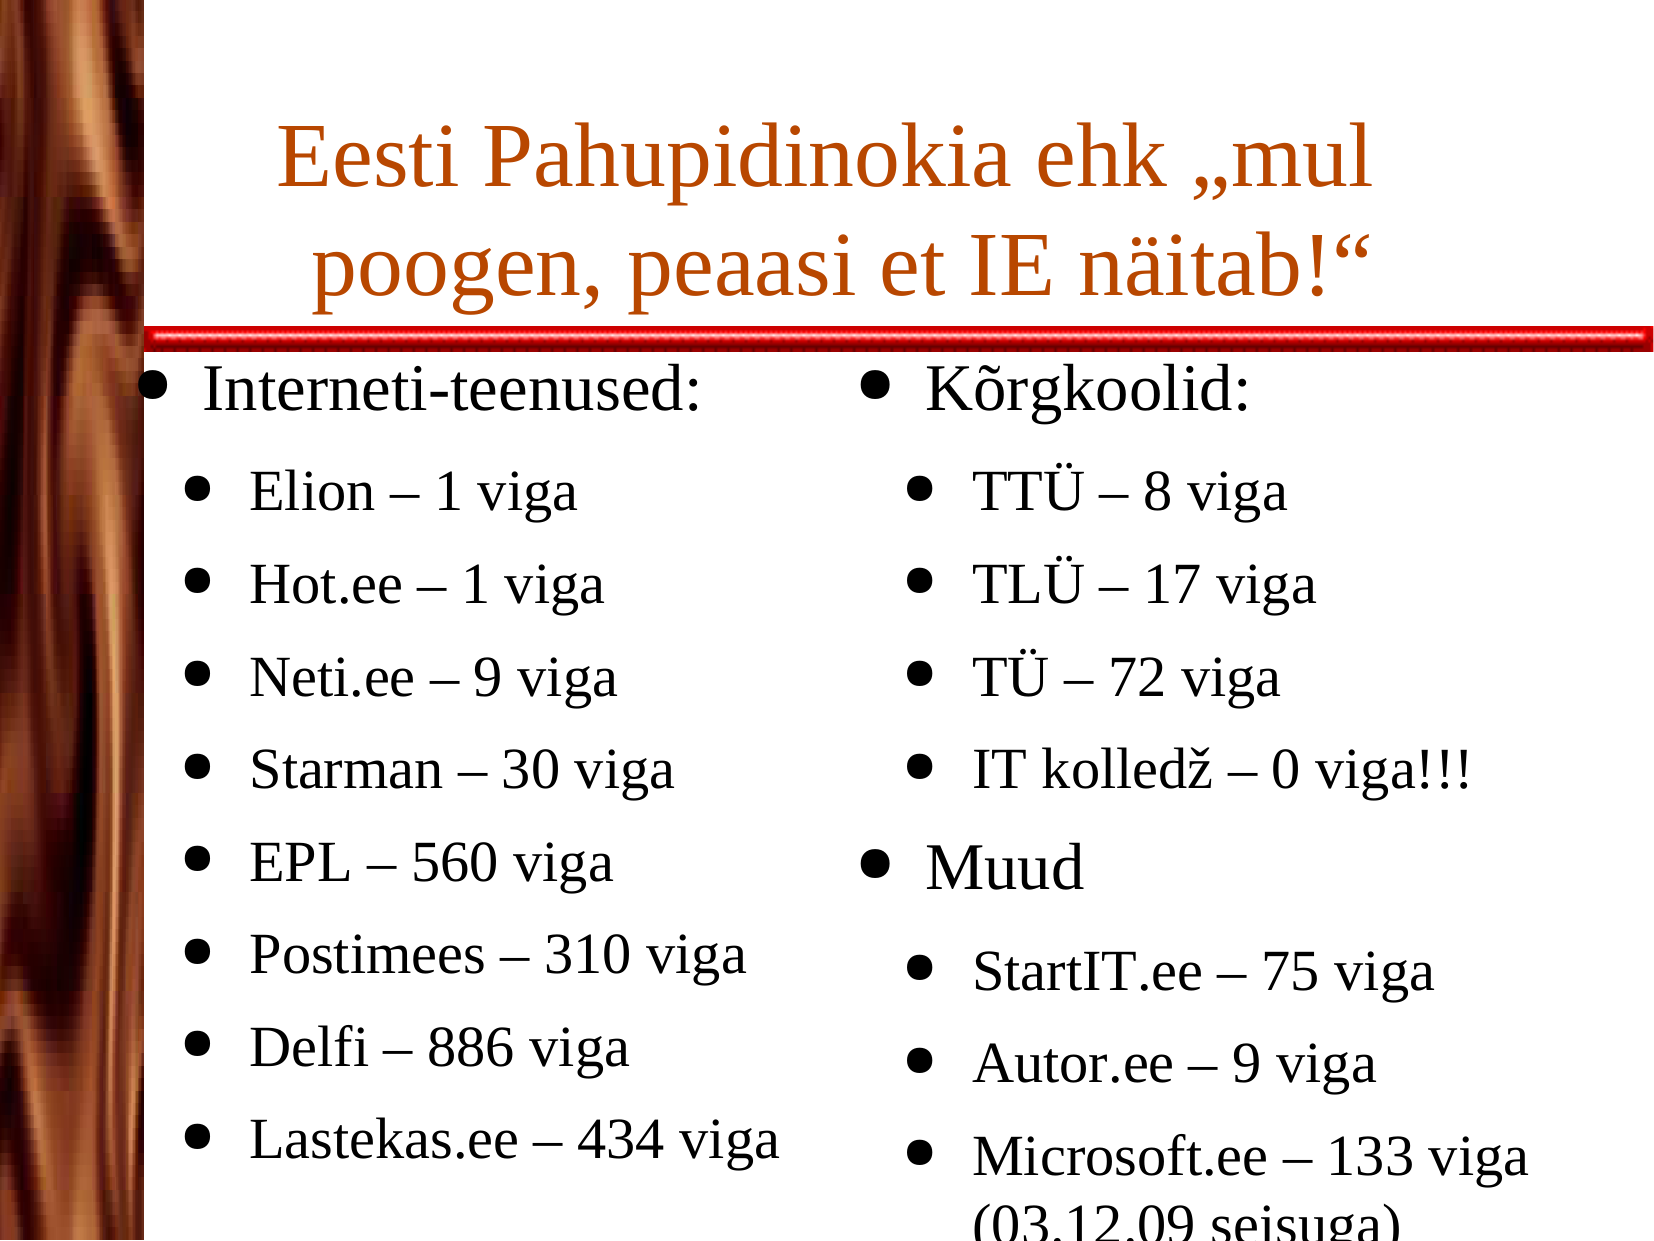

# Eesti Pahupidinokia ehk „mul poogen, peaasi et IE näitab!“
Interneti-teenused:
Elion – 1 viga
Hot.ee – 1 viga
Neti.ee – 9 viga
Starman – 30 viga
EPL – 560 viga
Postimees – 310 viga
Delfi – 886 viga
Lastekas.ee – 434 viga
Kõrgkoolid:
TTÜ – 8 viga
TLÜ – 17 viga
TÜ – 72 viga
IT kolledž – 0 viga!!!
Muud
StartIT.ee – 75 viga
Autor.ee – 9 viga
Microsoft.ee – 133 viga
(03.12.09 seisuga)